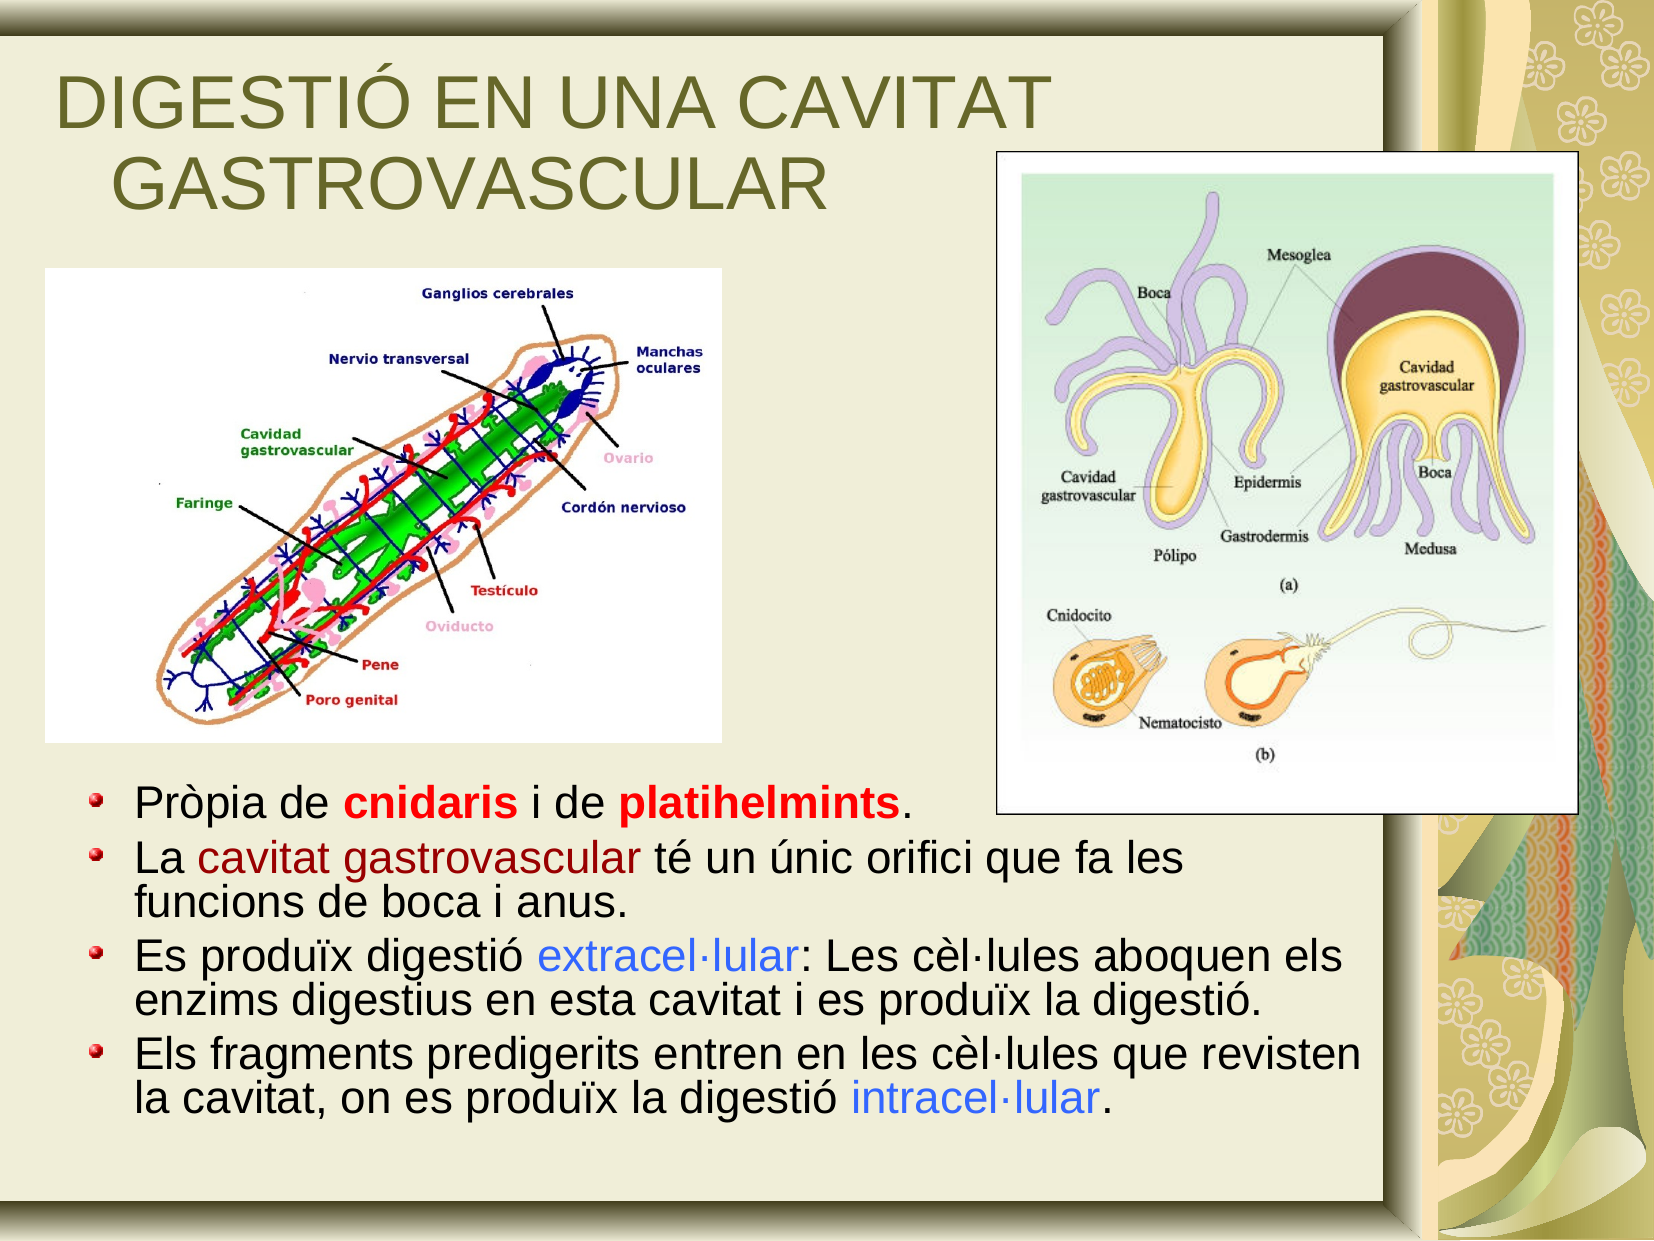

DIGESTIÓ EN UNA CAVITAT GASTROVASCULAR
Pròpia de cnidaris i de platihelmints.
La cavitat gastrovascular té un únic orifici que fa les funcions de boca i anus.
Es produïx digestió extracel·lular: Les cèl·lules aboquen els enzims digestius en esta cavitat i es produïx la digestió.
Els fragments predigerits entren en les cèl·lules que revisten la cavitat, on es produïx la digestió intracel·lular.